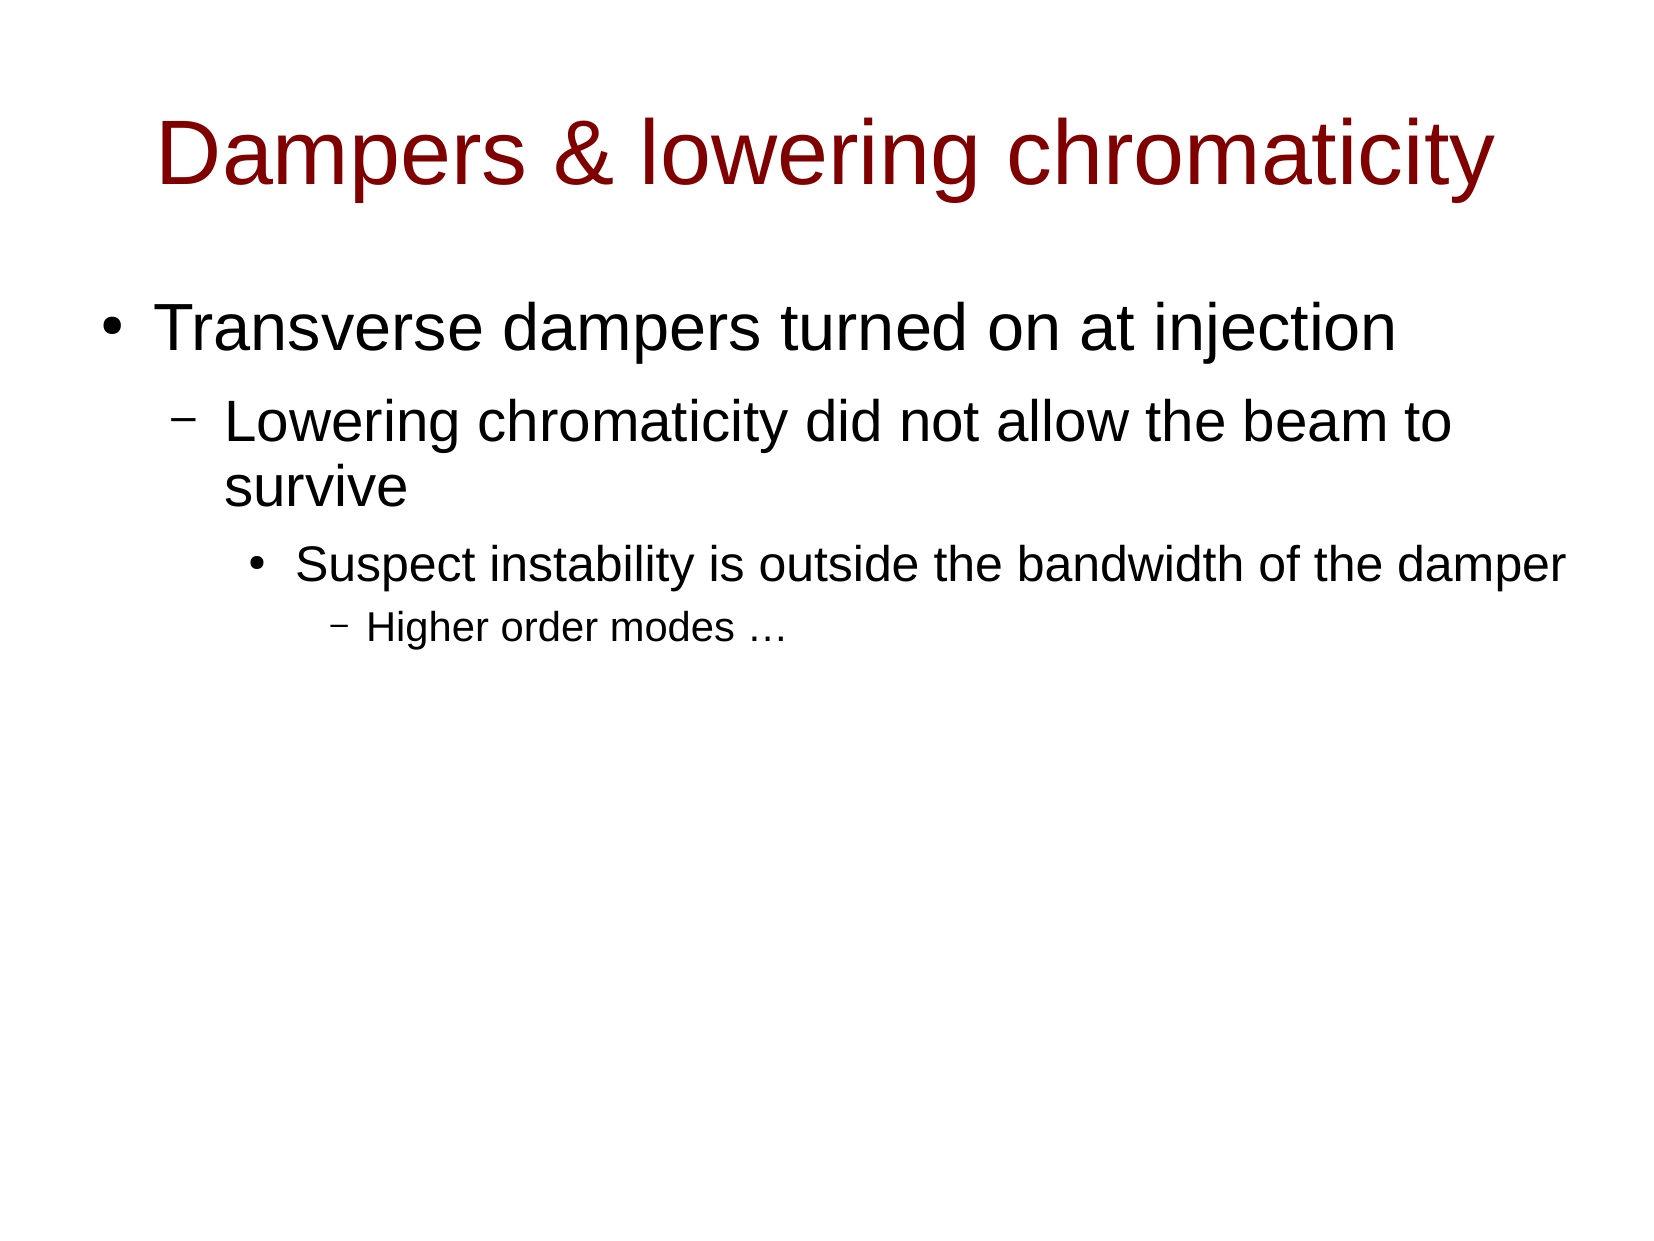

# Dampers & lowering chromaticity
Transverse dampers turned on at injection
Lowering chromaticity did not allow the beam to survive
Suspect instability is outside the bandwidth of the damper
Higher order modes …